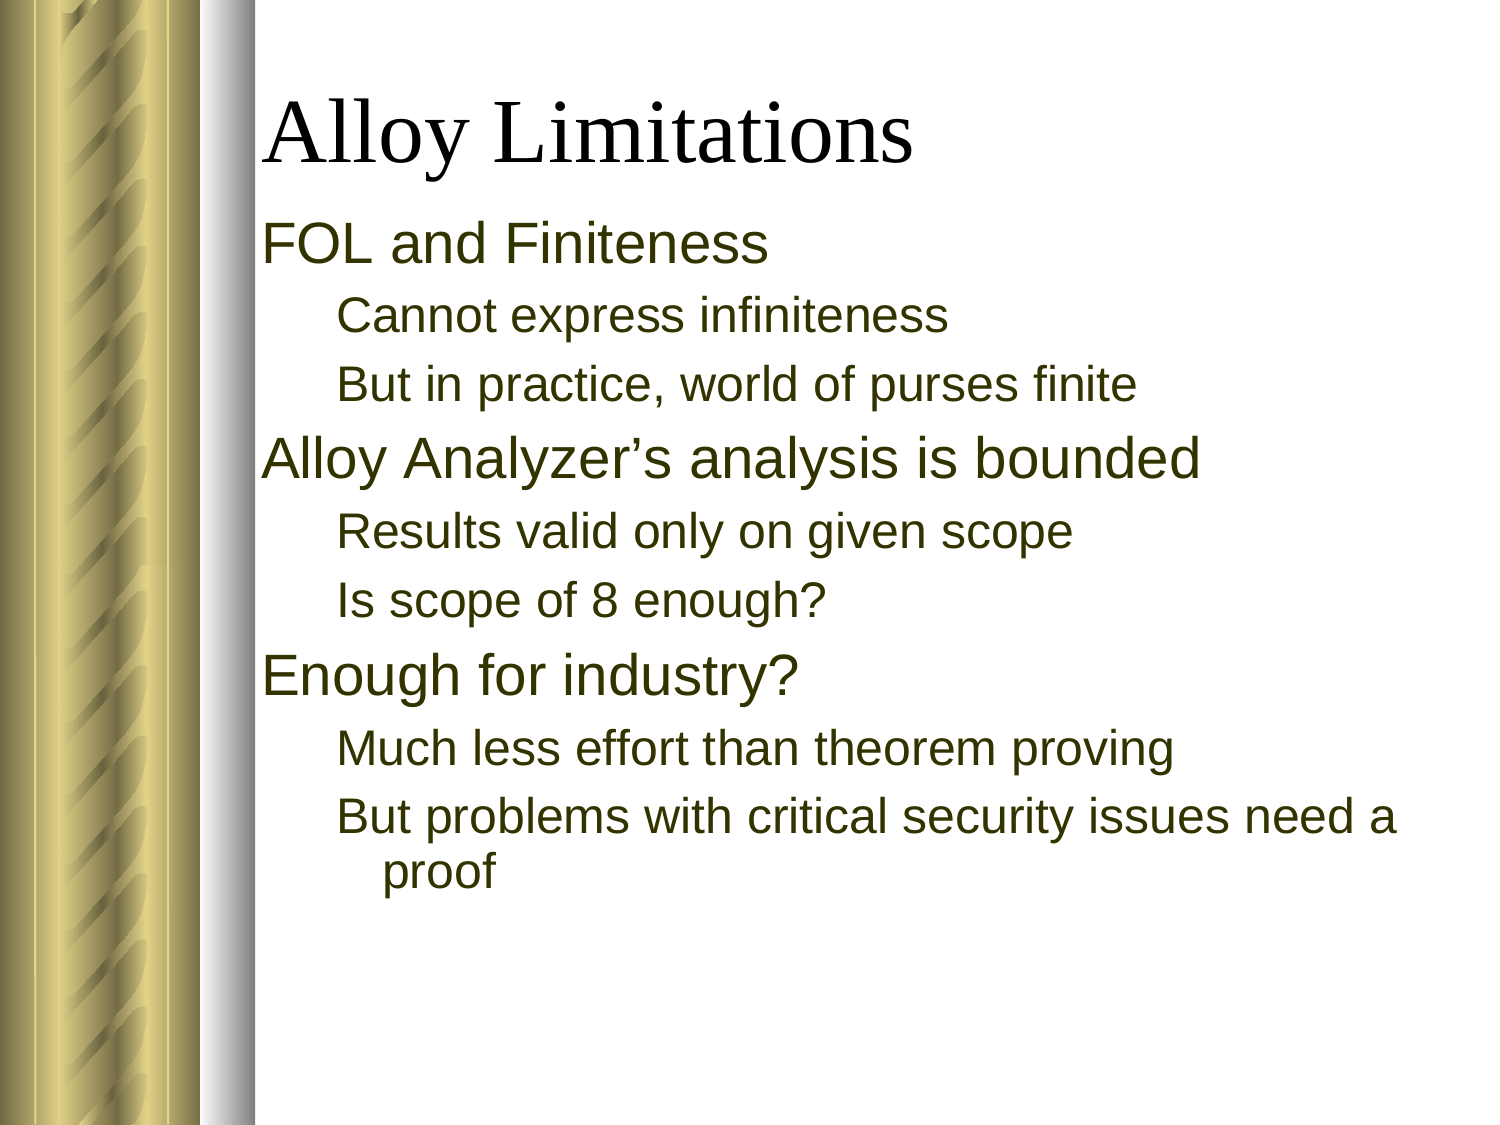

# Alloy Limitations
FOL and Finiteness
Cannot express infiniteness
But in practice, world of purses finite
Alloy Analyzer’s analysis is bounded
Results valid only on given scope
Is scope of 8 enough?
Enough for industry?
Much less effort than theorem proving
But problems with critical security issues need a proof